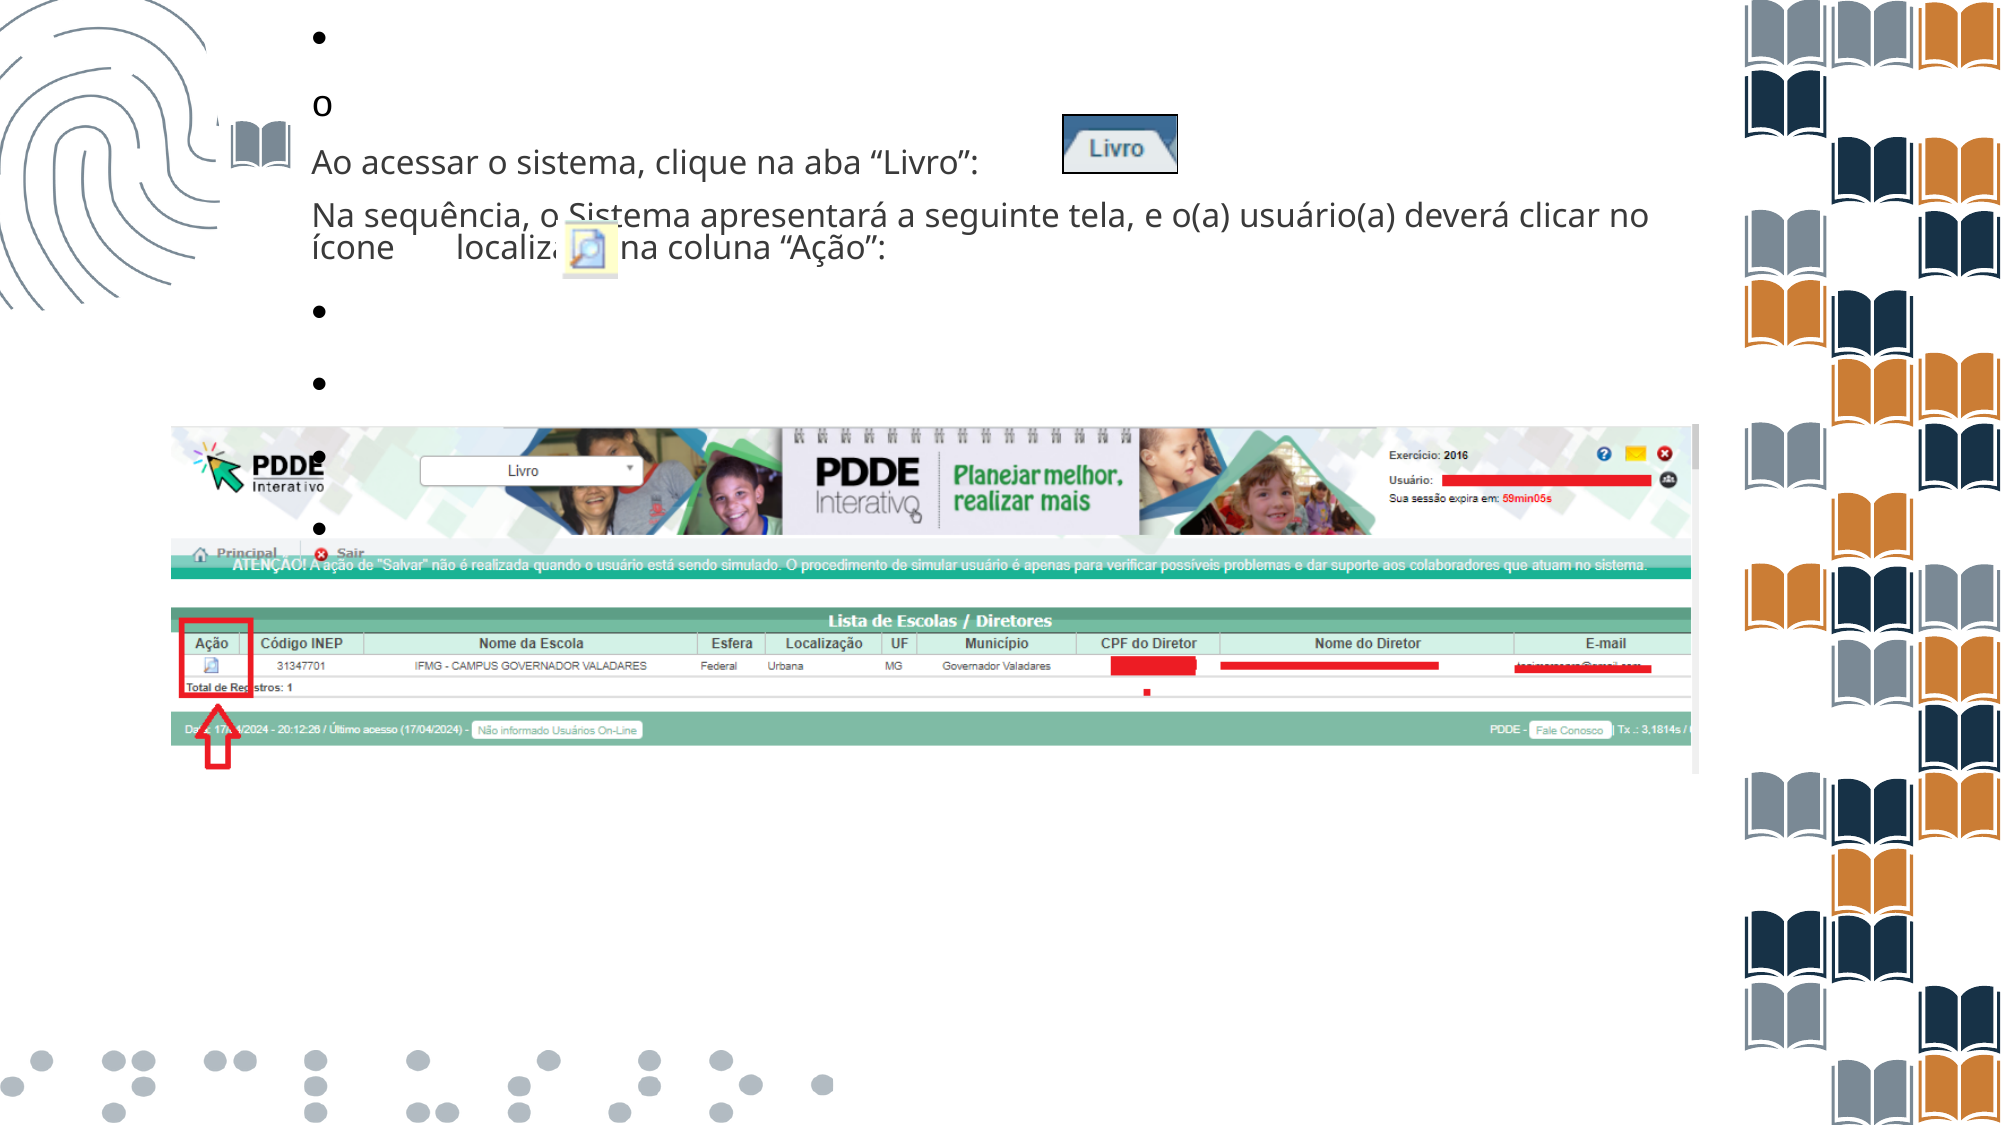

Ao acessar o sistema, clique na aba “Livro”:
Na sequência, o Sistema apresentará a seguinte tela, e o(a) usuário(a) deverá clicar no ícone localizado na coluna “Ação”: